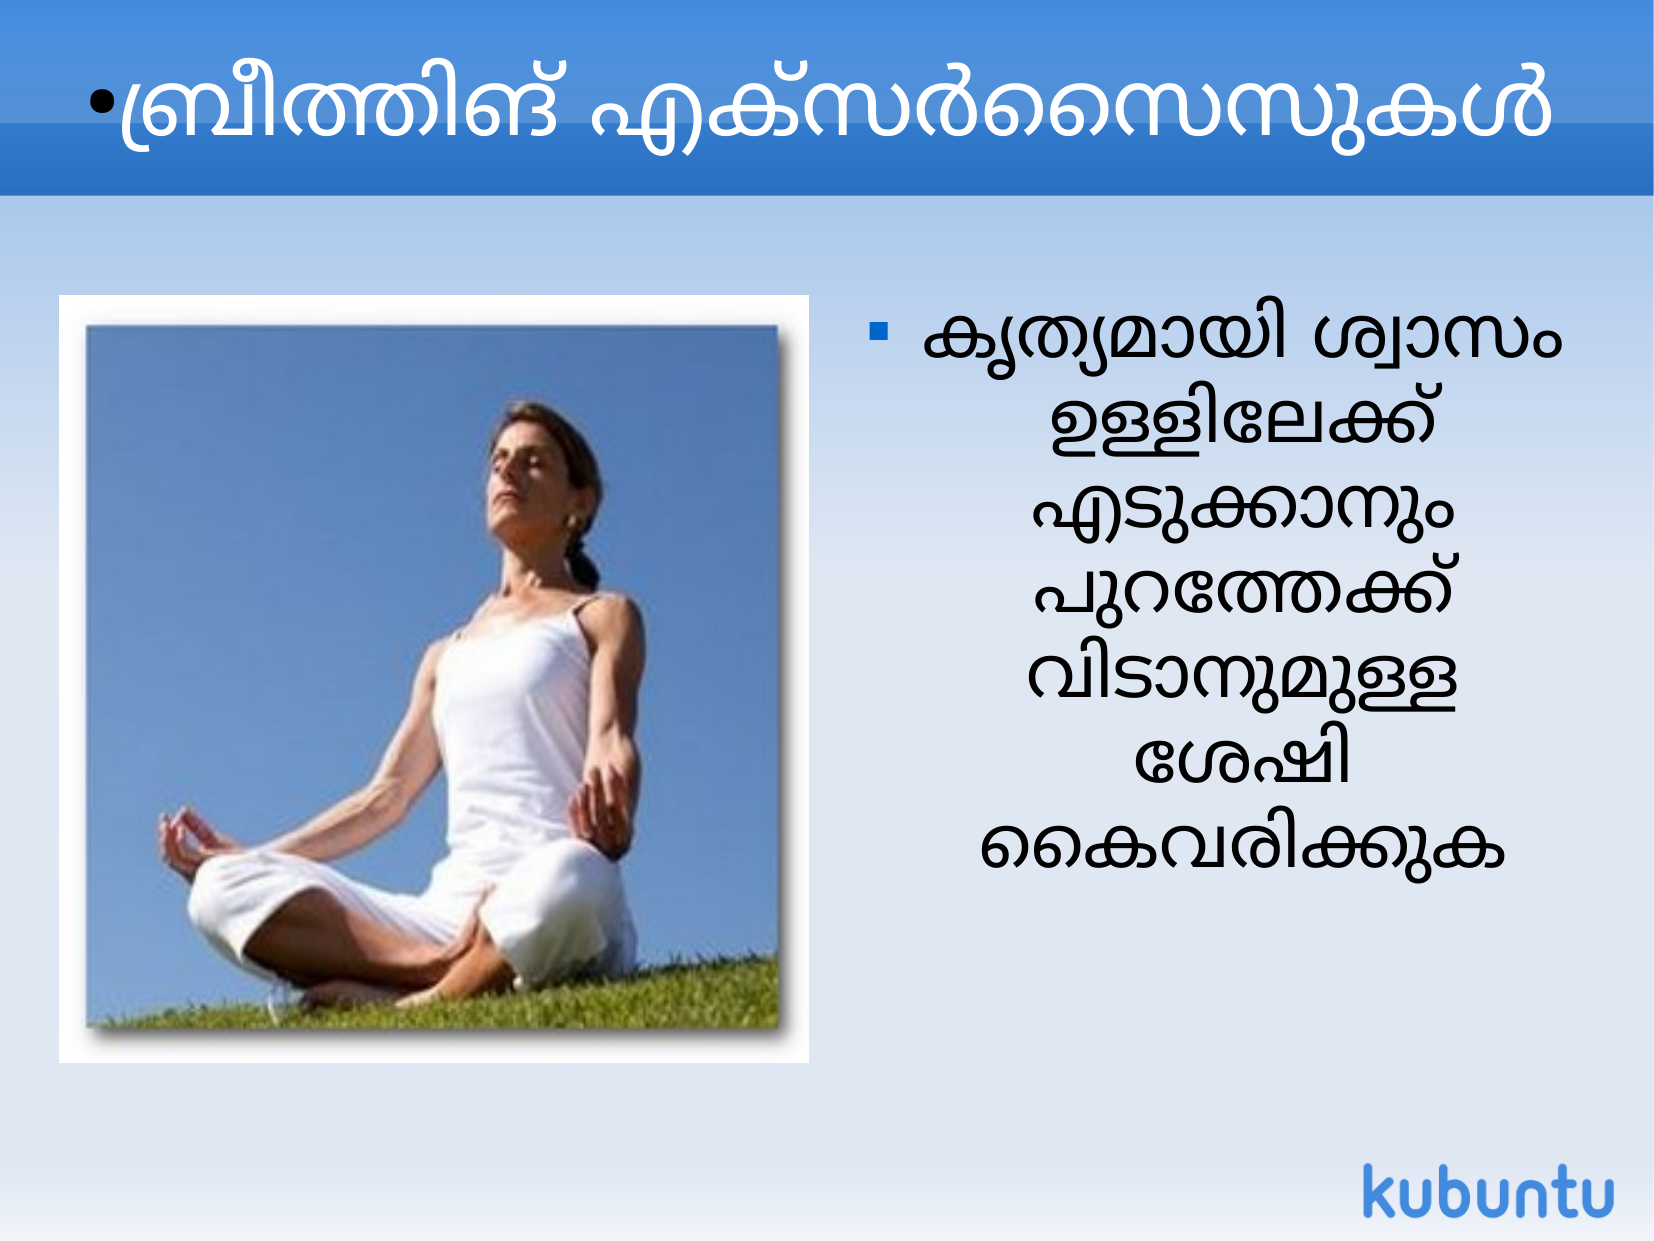

# ബ്രീത്തിങ് എക്സര്‍സൈസുകള്‍
കൃത്യമായി ശ്വാസം ഉള്ളിലേക്ക് എടുക്കാനും പുറത്തേക്ക് വിടാനുമുള്ള ശേഷി കൈവരിക്കുക